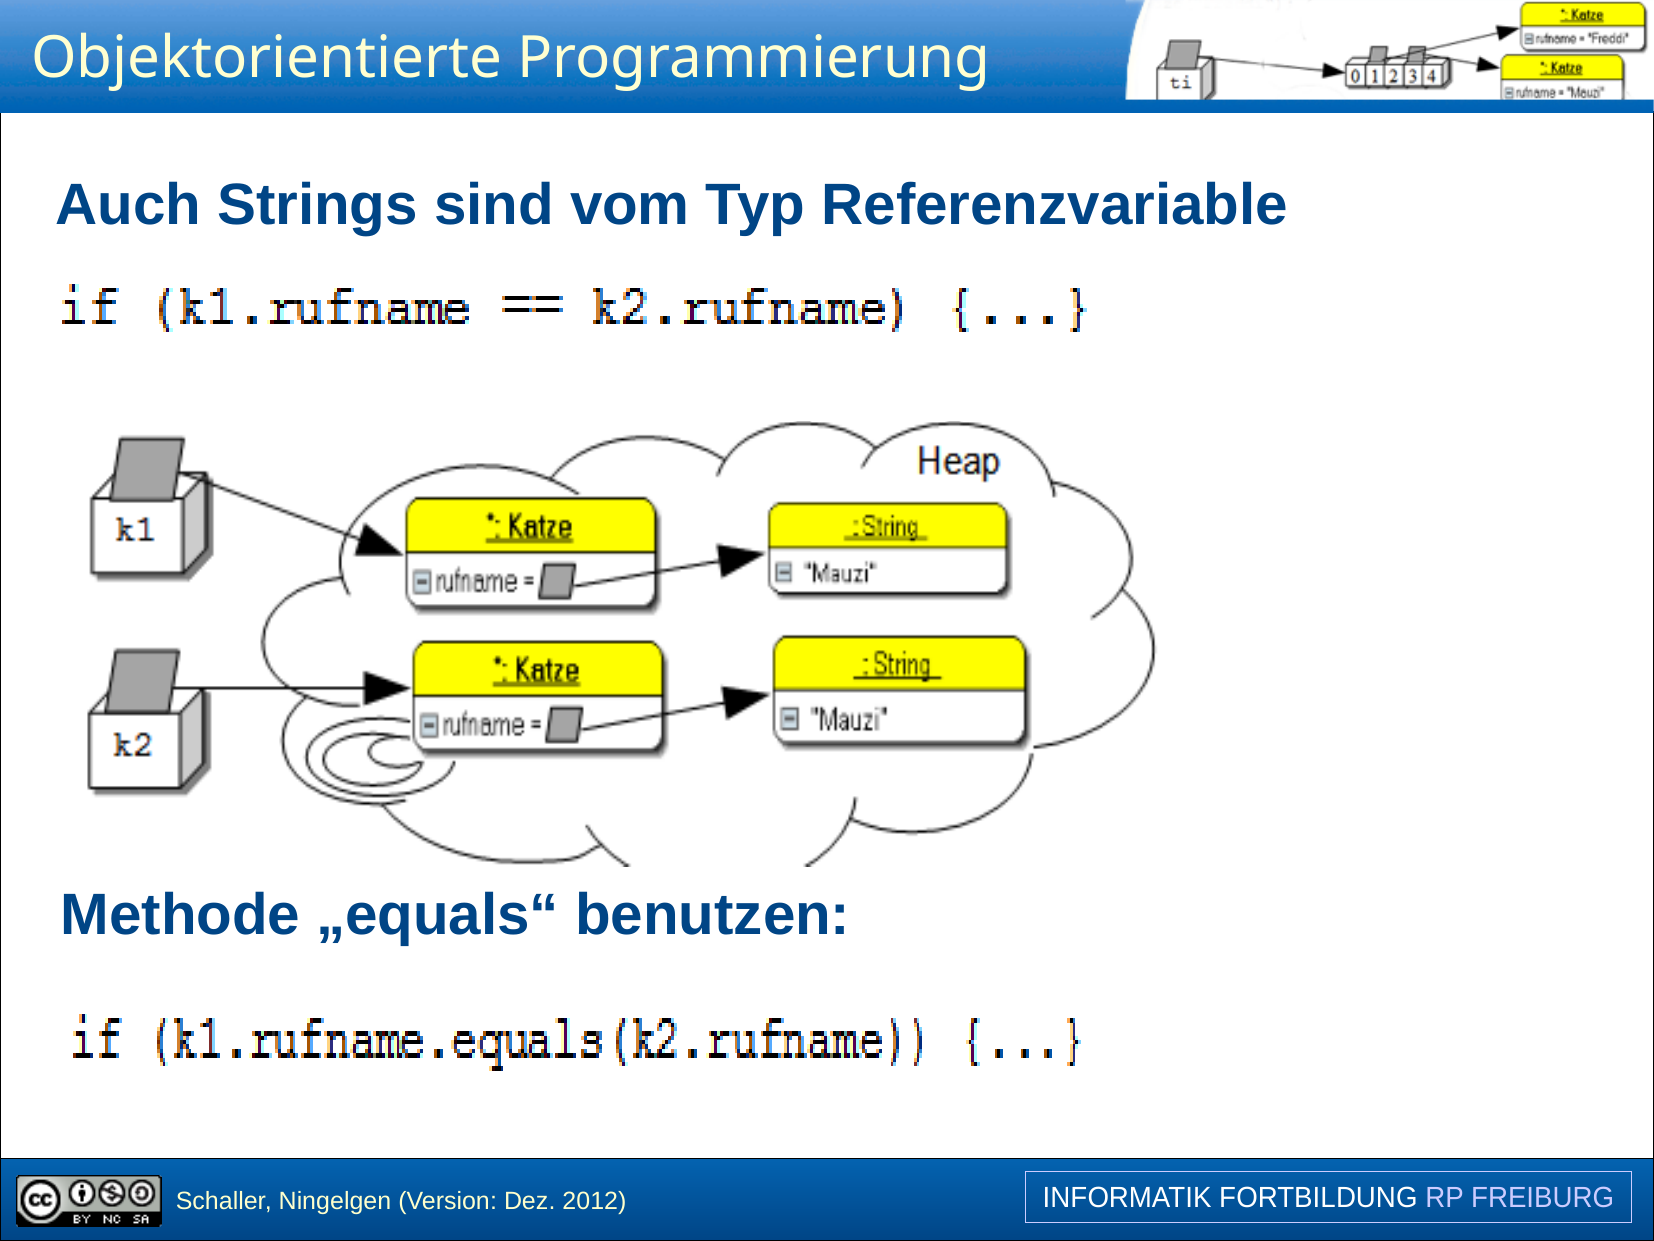

# Objektorientierte Programmierung
Auch Strings sind vom Typ Referenzvariable
Methode „equals“ benutzen:
5